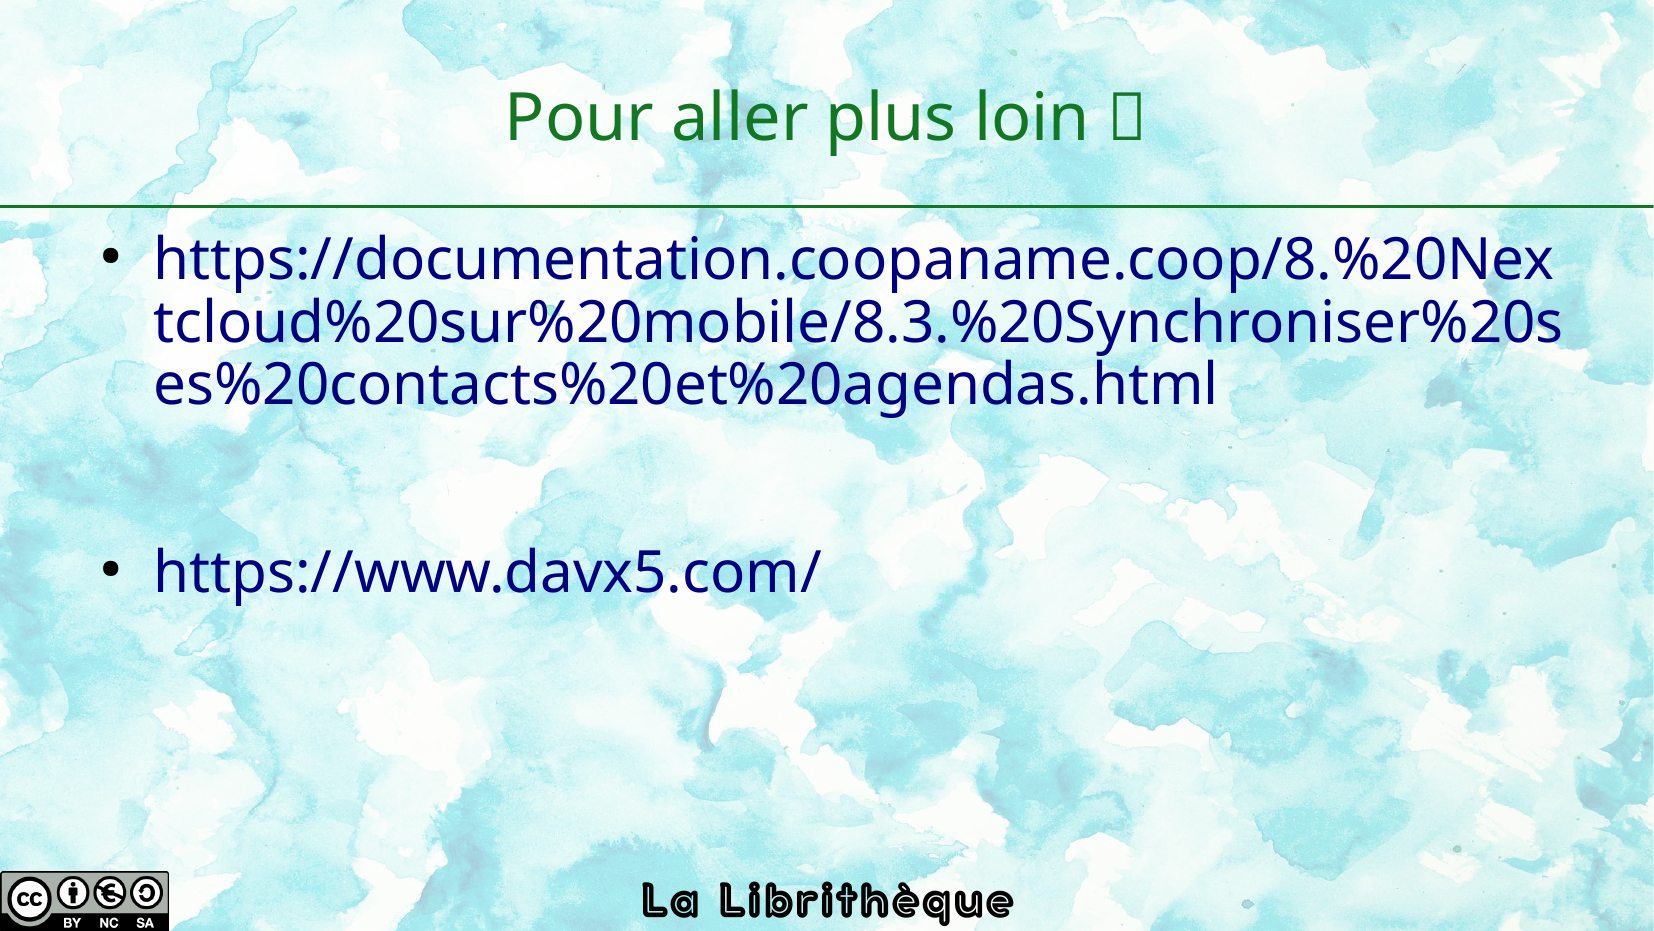

# Pour aller plus loin 🥾
https://documentation.coopaname.coop/8.%20Nextcloud%20sur%20mobile/8.3.%20Synchroniser%20ses%20contacts%20et%20agendas.html
https://www.davx5.com/